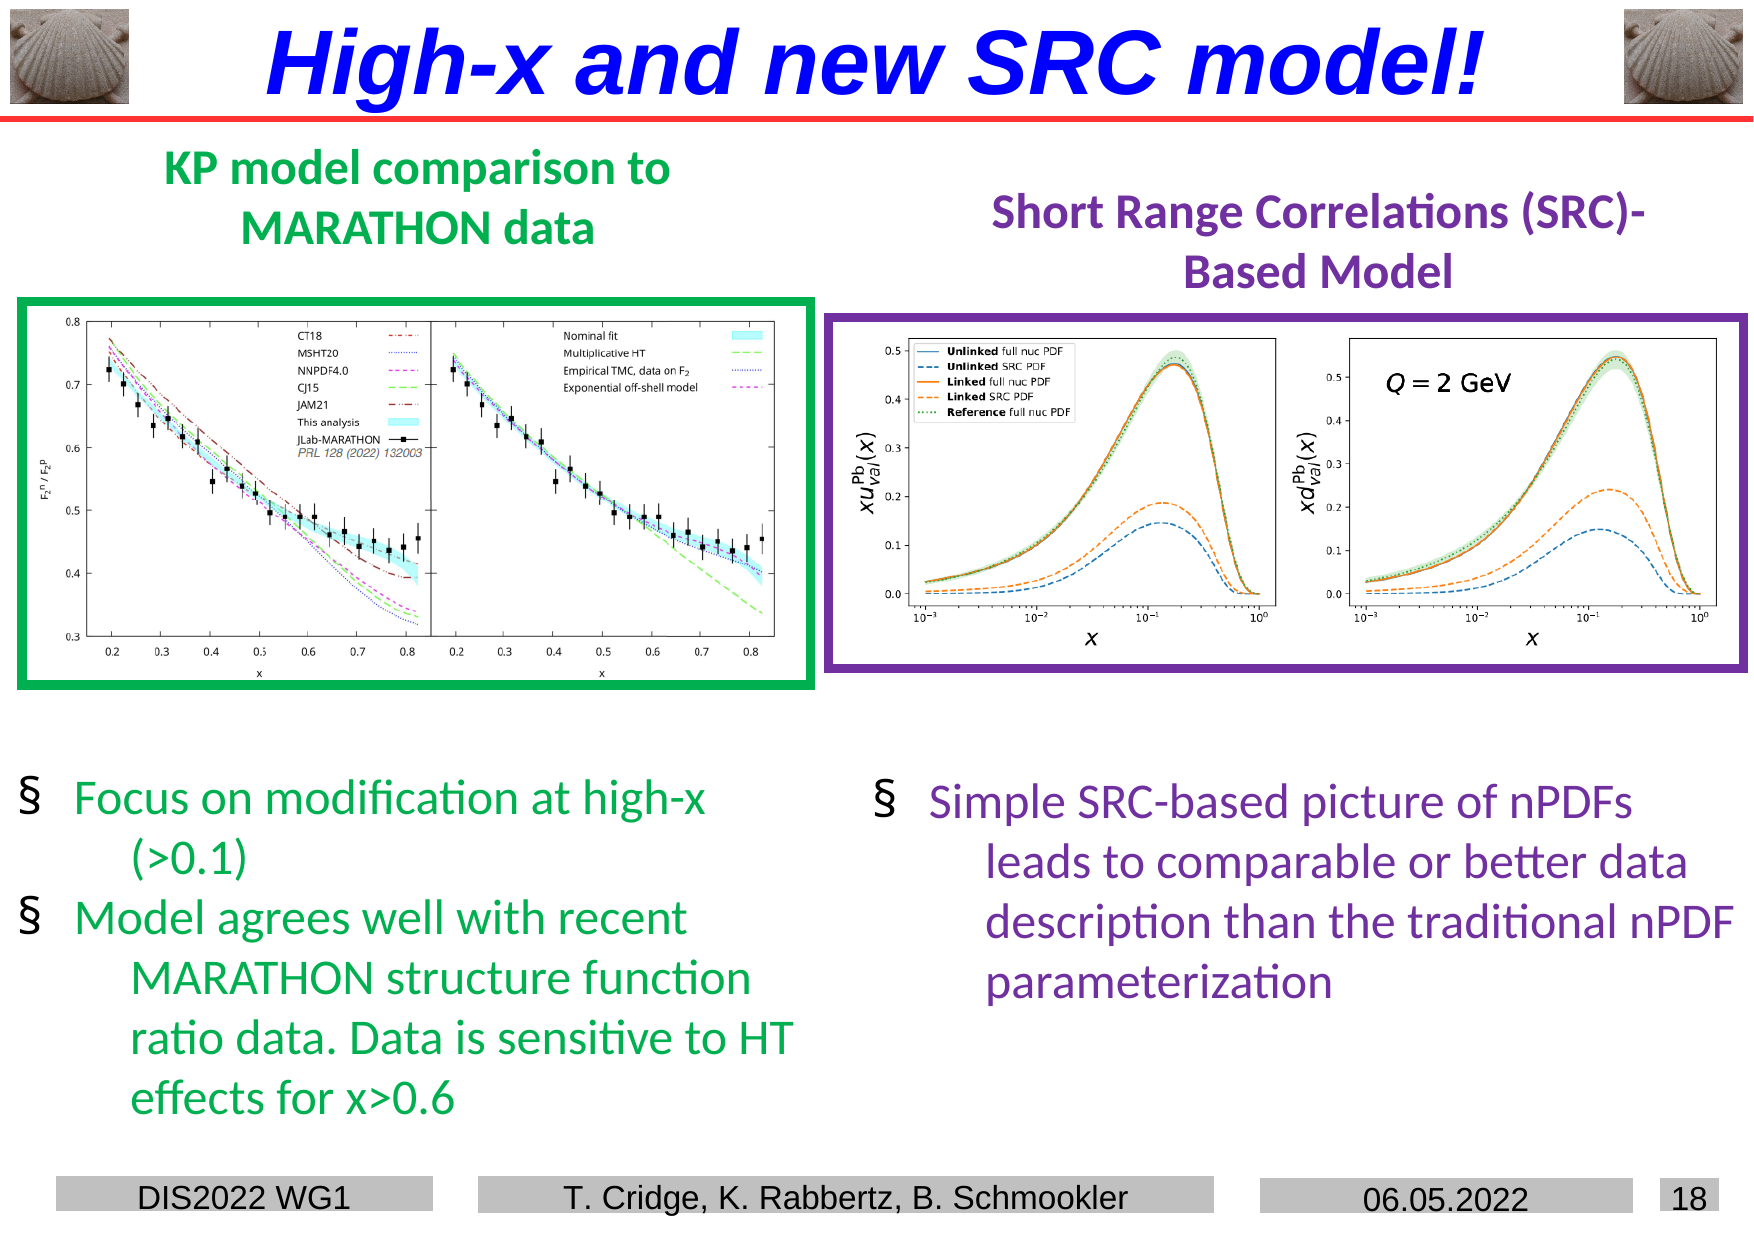

# High-x and new SRC model!
KP model comparison to MARATHON data
Short Range Correlations (SRC)-Based Model
Focus on modification at high-x (>0.1)
Model agrees well with recent MARATHON structure function ratio data. Data is sensitive to HT effects for x>0.6
Simple SRC-based picture of nPDFs leads to comparable or better data description than the traditional nPDF parameterization